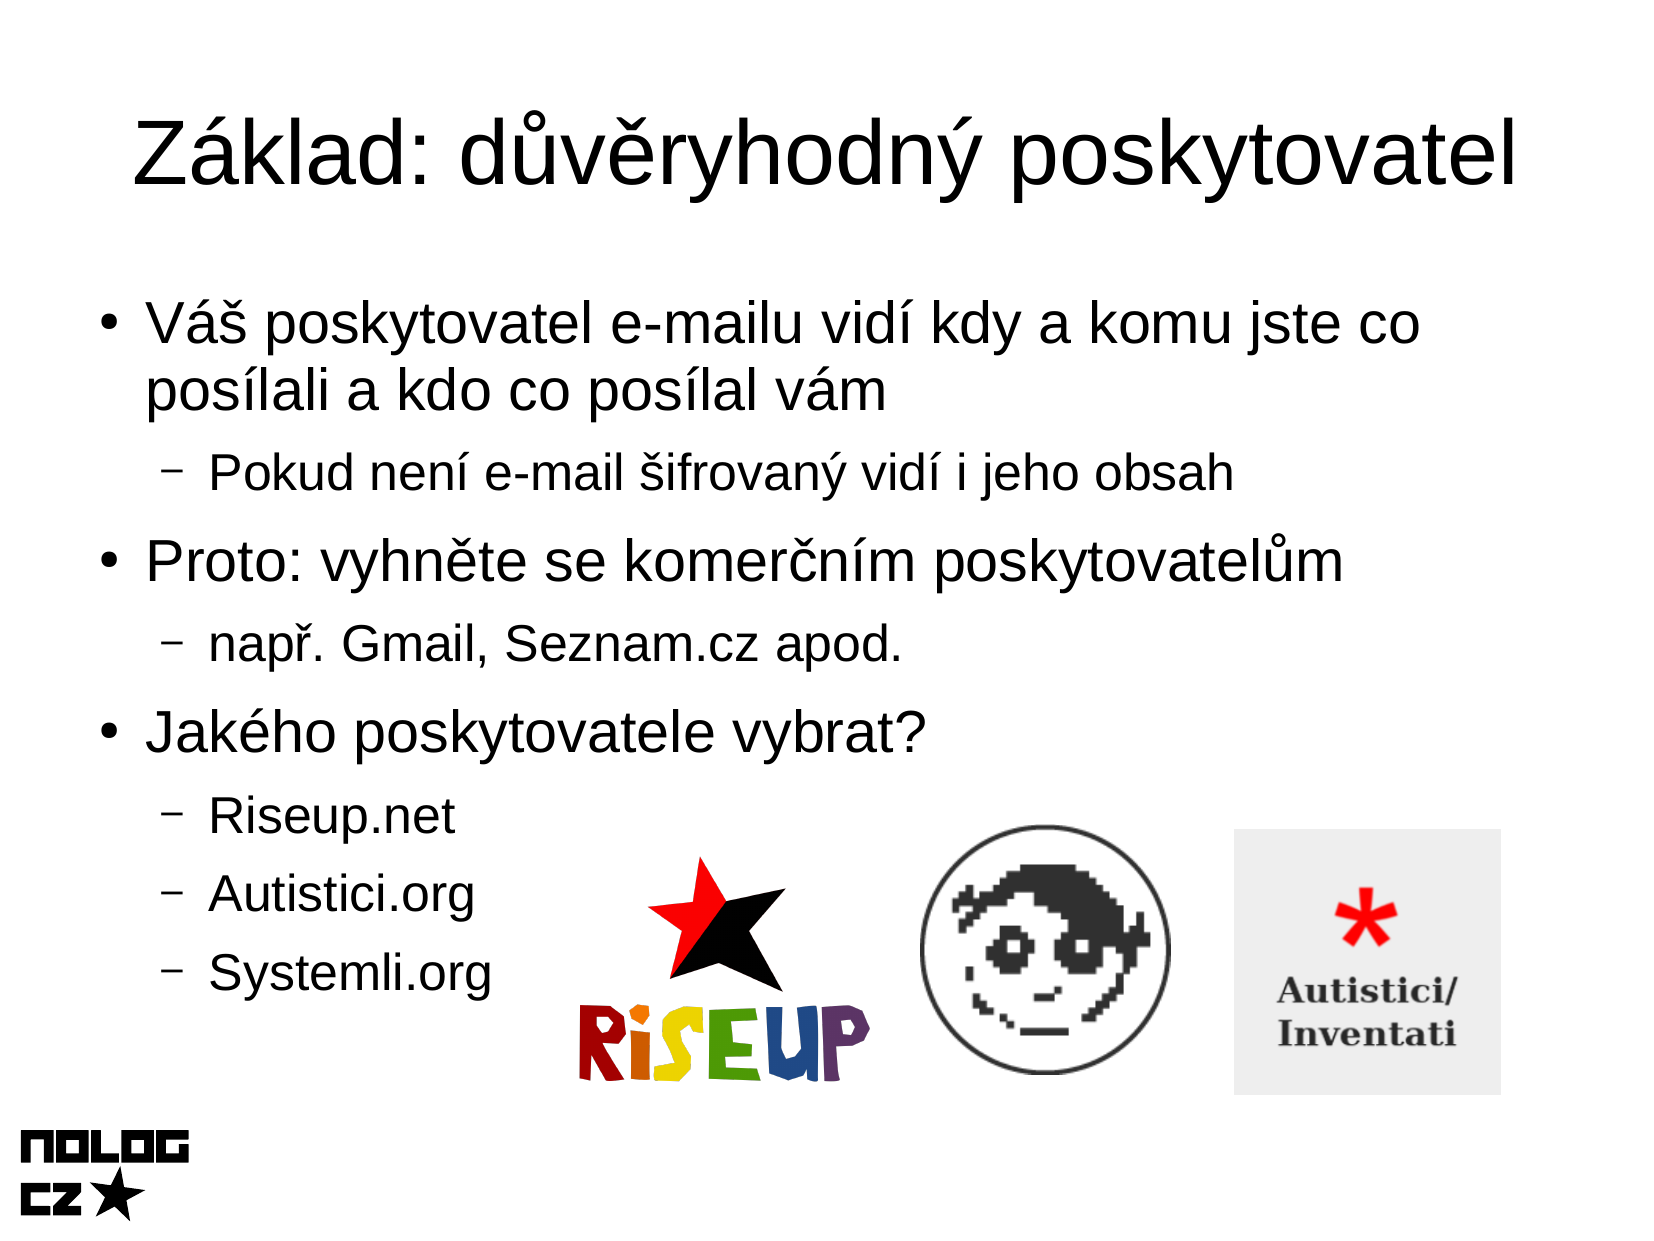

# Základ: důvěryhodný poskytovatel
Váš poskytovatel e-mailu vidí kdy a komu jste co posílali a kdo co posílal vám
Pokud není e-mail šifrovaný vidí i jeho obsah
Proto: vyhněte se komerčním poskytovatelům
např. Gmail, Seznam.cz apod.
Jakého poskytovatele vybrat?
Riseup.net
Autistici.org
Systemli.org